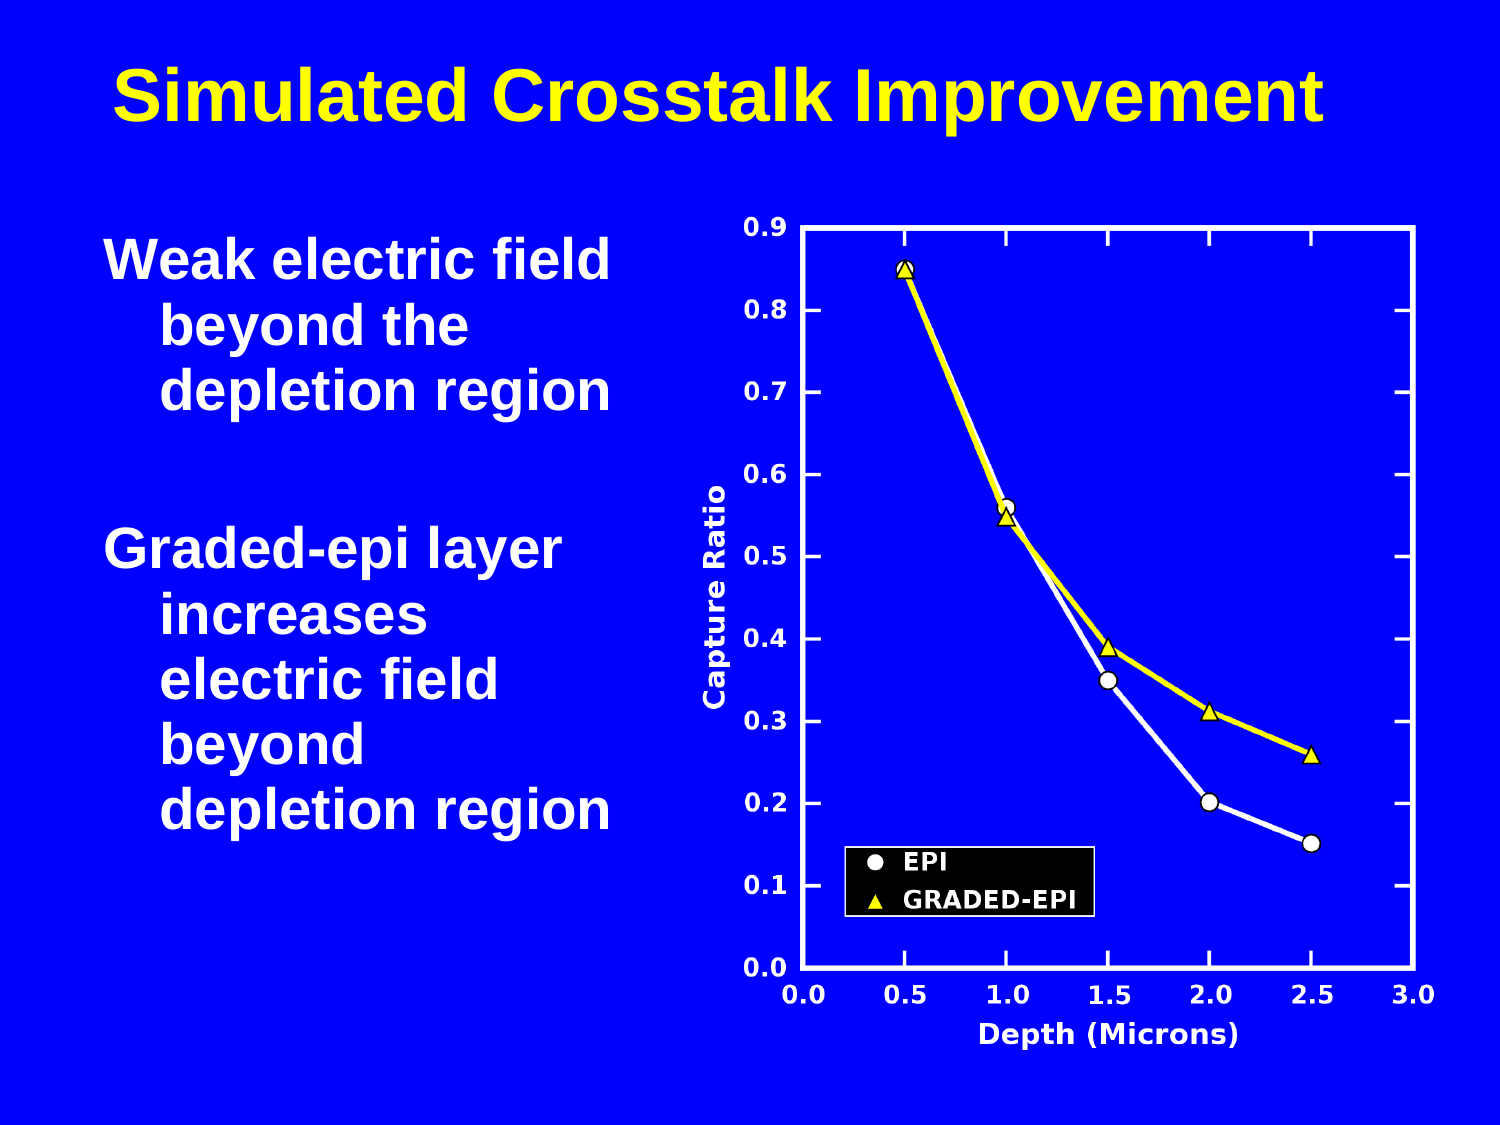

# Simulated Crosstalk Improvement
Weak electric field beyond the depletion region
Graded-epi layer increases electric field beyond depletion region